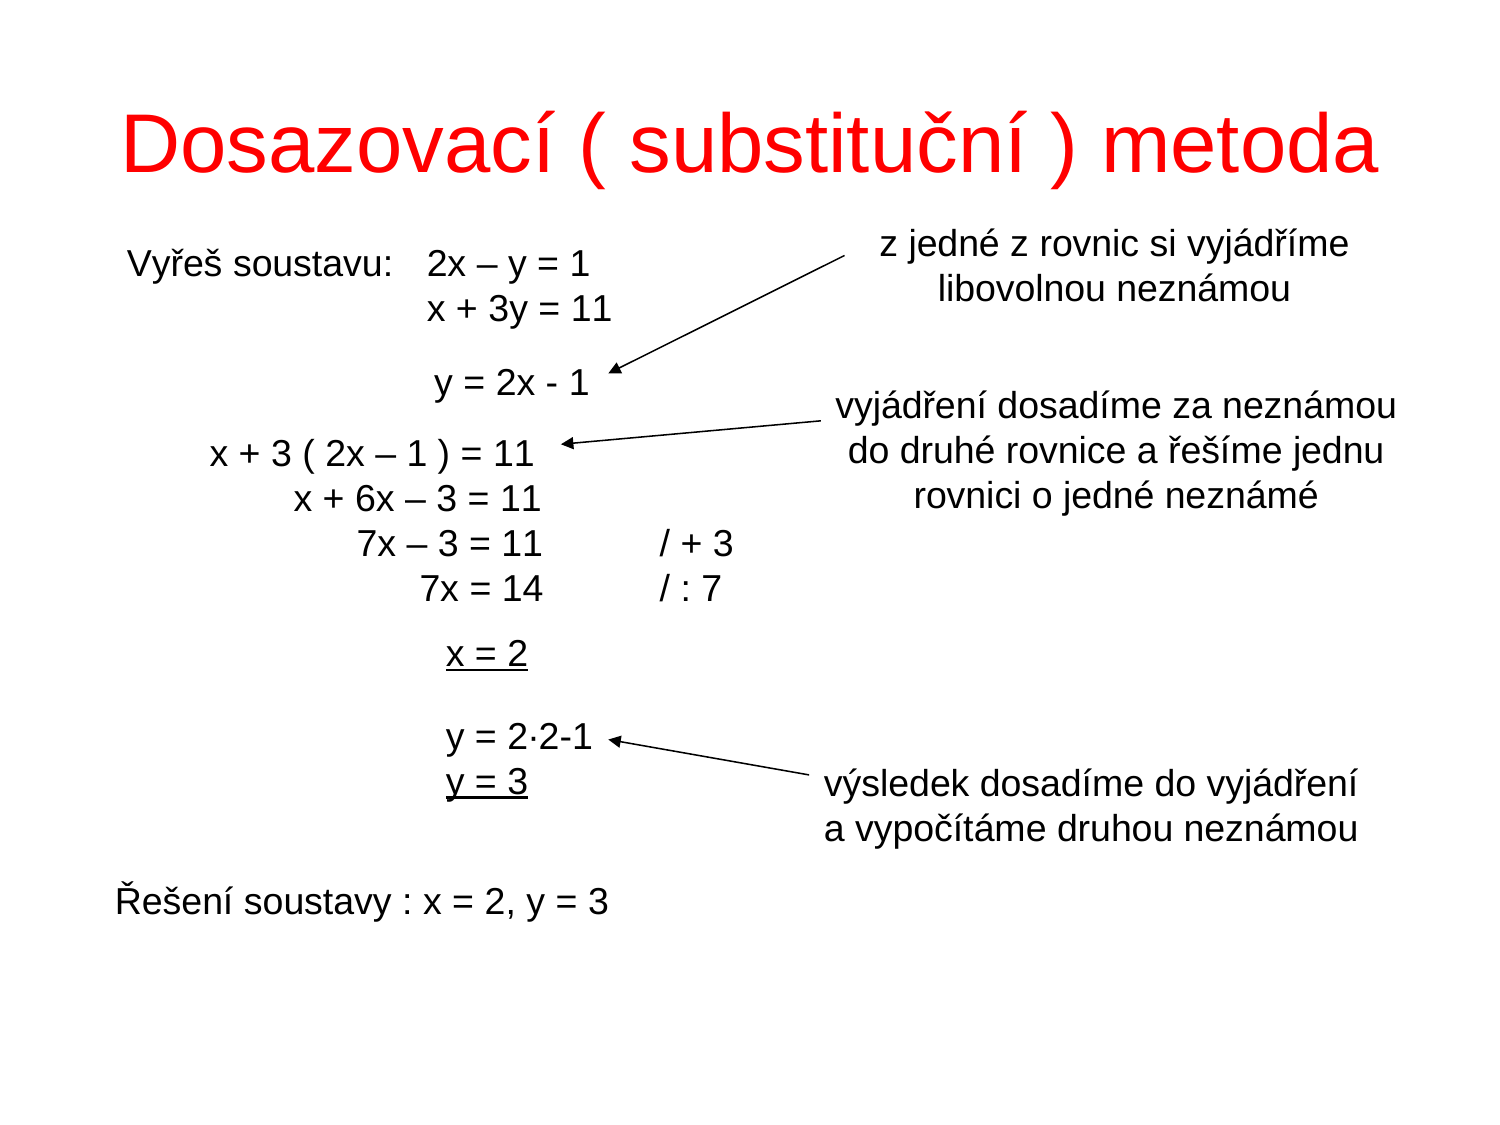

# Dosazovací ( substituční ) metoda
z jedné z rovnic si vyjádříme libovolnou neznámou
Vyřeš soustavu: 	2x – y = 1
		x + 3y = 11
y = 2x - 1
vyjádření dosadíme za neznámou do druhé rovnice a řešíme jednu rovnici o jedné neznámé
x + 3 ( 2x – 1 ) = 11
 x + 6x – 3 = 11
 7x – 3 = 11	/ + 3
 7x = 14	/ : 7
x = 2
y = 2∙2-1
y = 3
výsledek dosadíme do vyjádření a vypočítáme druhou neznámou
Řešení soustavy : x = 2, y = 3